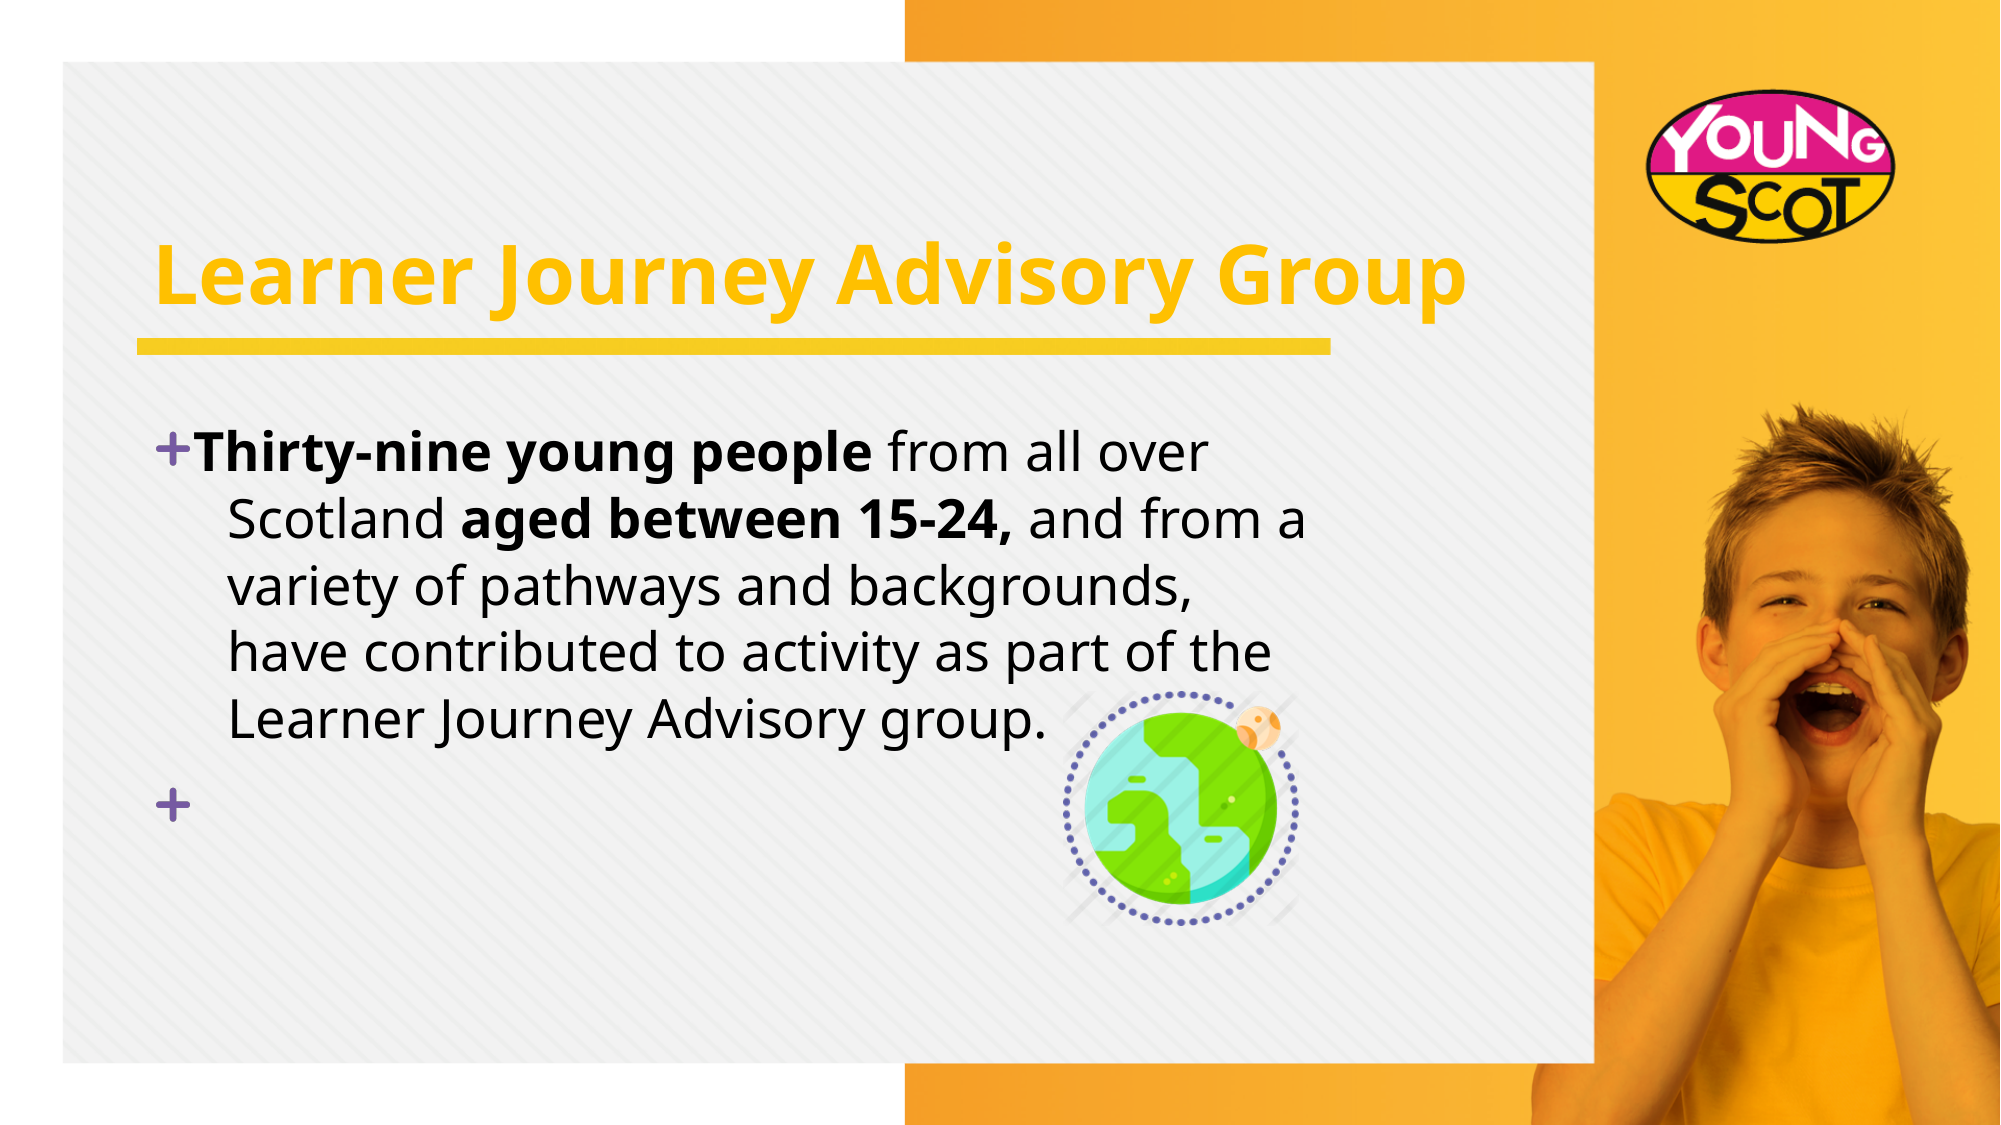

# Learner Journey Advisory Group
Thirty-nine young people from all over Scotland aged between 15-24, and from a variety of pathways and backgrounds, have contributed to activity as part of the Learner Journey Advisory group.